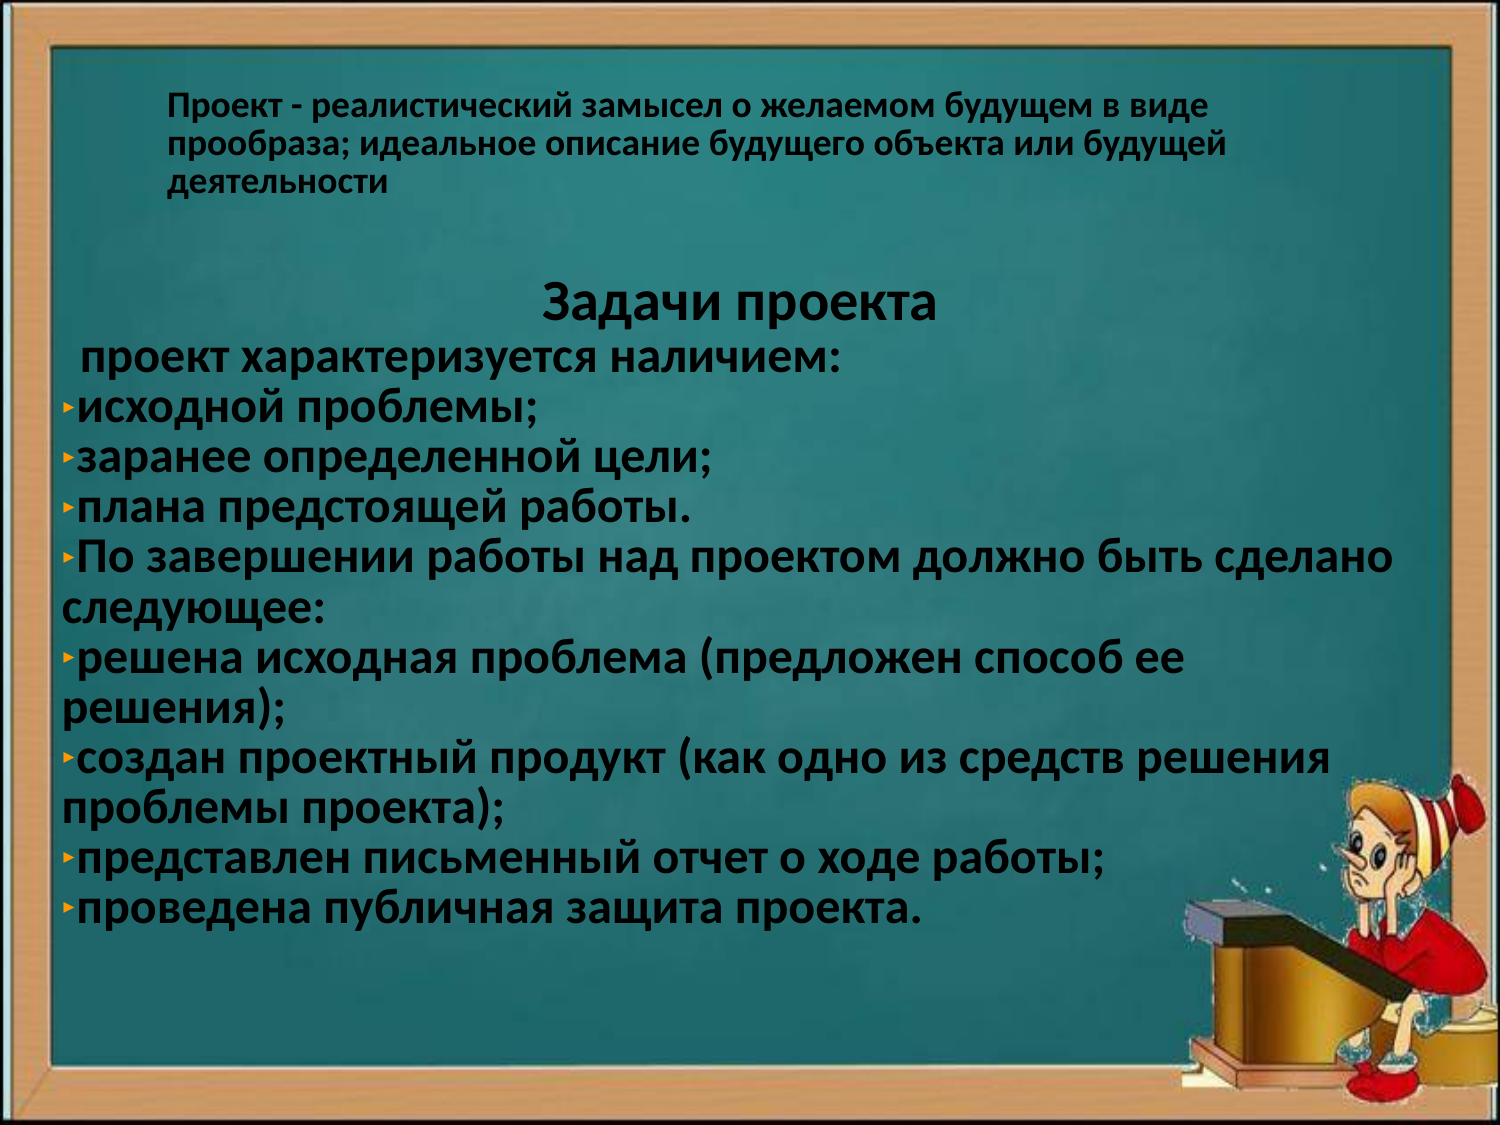

#
Проект - реалистический замысел о желаемом будущем в виде прообраза; идеальное описание будущего объекта или будущей деятельности
Задачи проекта
проект характеризуется наличием:
исходной проблемы;
заранее определенной цели;
плана предстоящей работы.
По завершении работы над проектом должно быть сделано следующее:
решена исходная проблема (предложен способ ее решения);
создан проектный продукт (как одно из средств решения проблемы проекта);
представлен письменный отчет о ходе работы;
проведена публичная защита проекта.